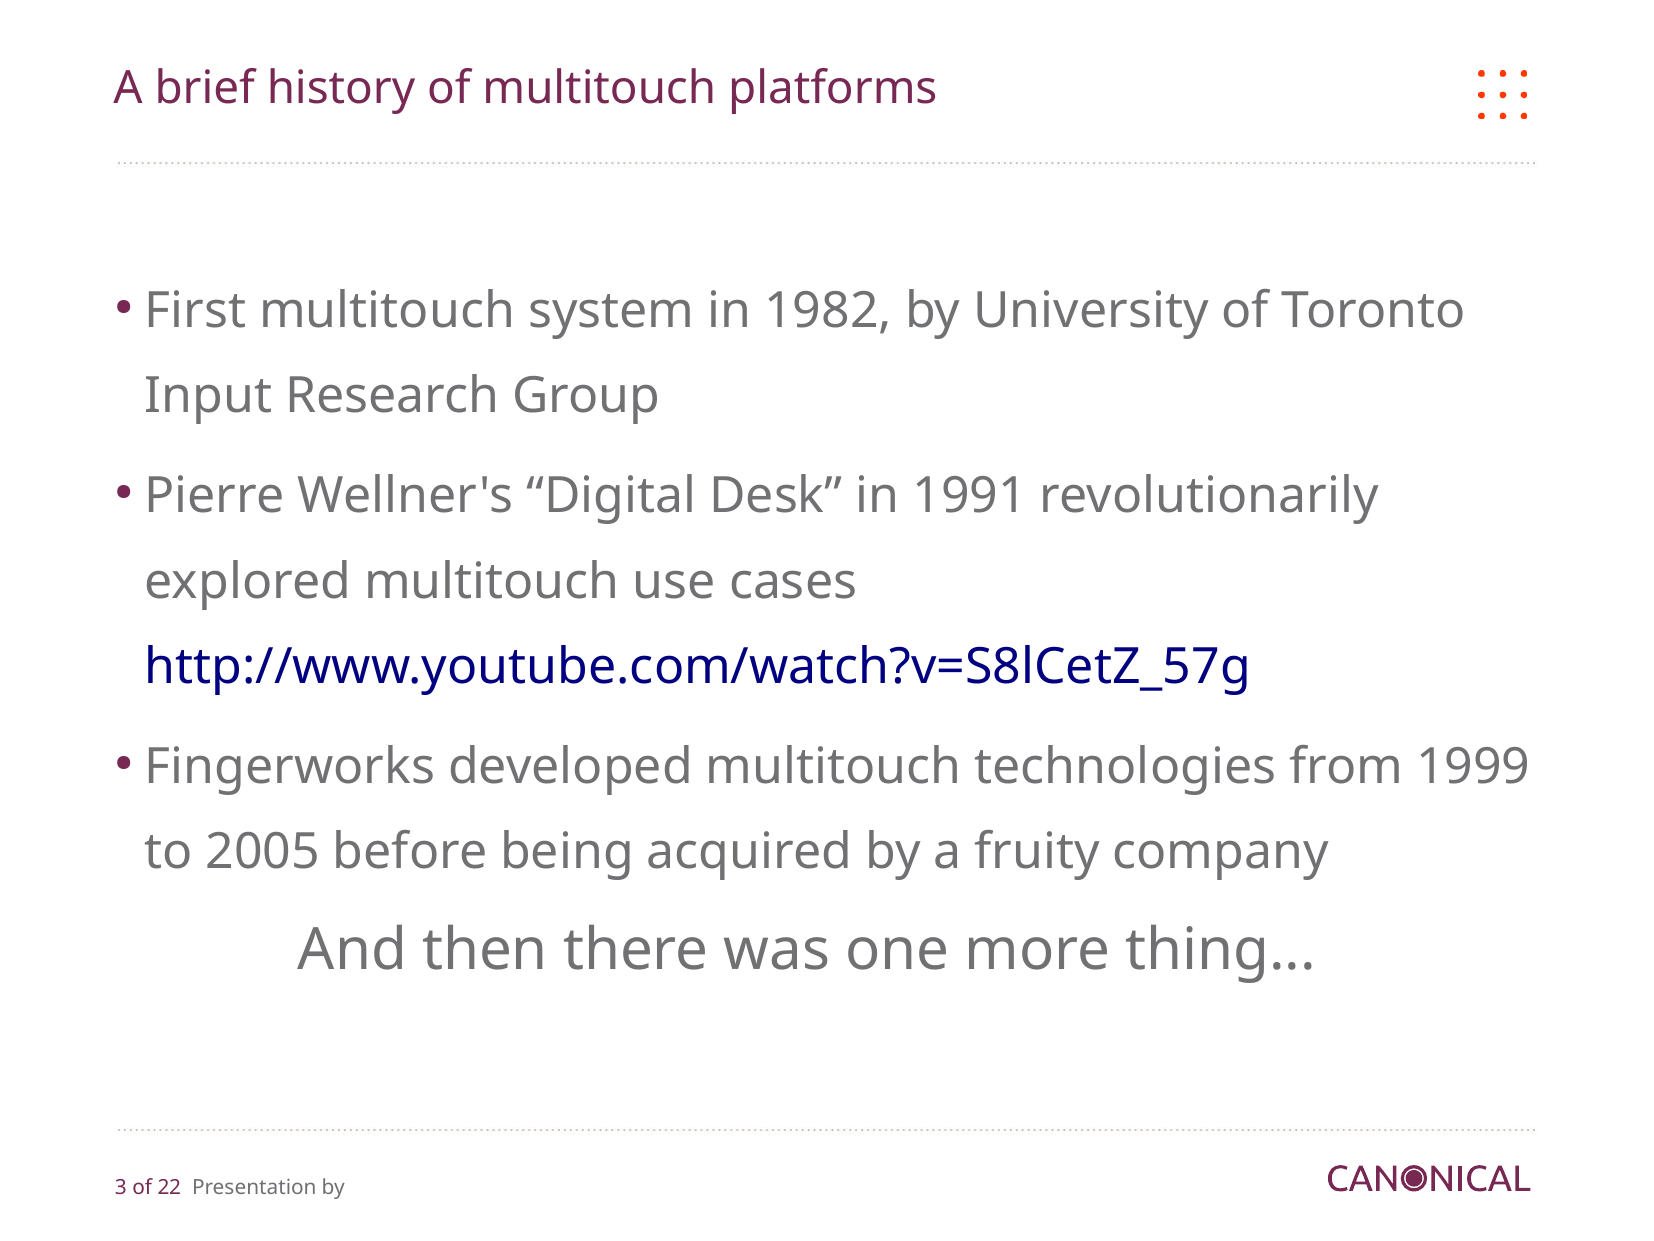

# A brief history of multitouch platforms
First multitouch system in 1982, by University of Toronto Input Research Group
Pierre Wellner's “Digital Desk” in 1991 revolutionarily explored multitouch use cases http://www.youtube.com/watch?v=S8lCetZ_57g
Fingerworks developed multitouch technologies from 1999 to 2005 before being acquired by a fruity company
And then there was one more thing...